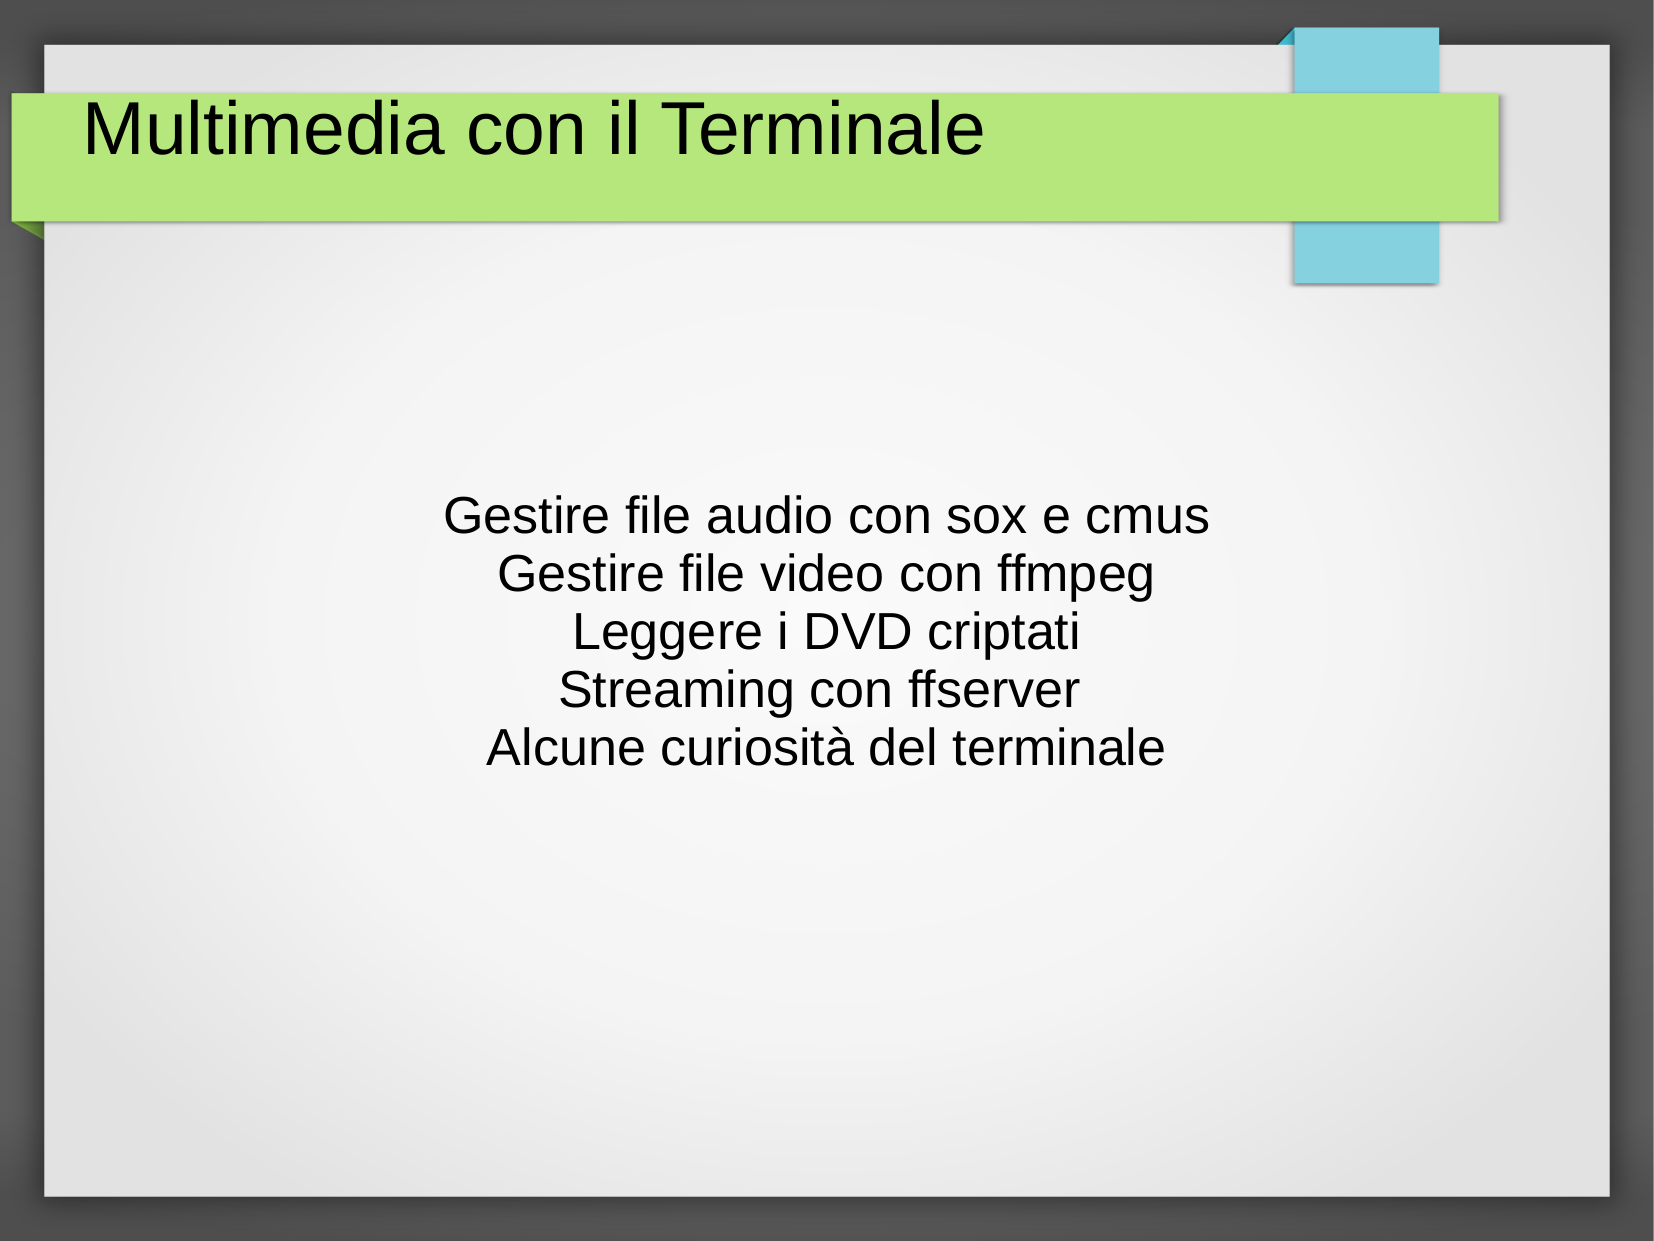

# Multimedia con il Terminale
Gestire file audio con sox e cmus
Gestire file video con ffmpeg
Leggere i DVD criptati
Streaming con ffserver
Alcune curiosità del terminale